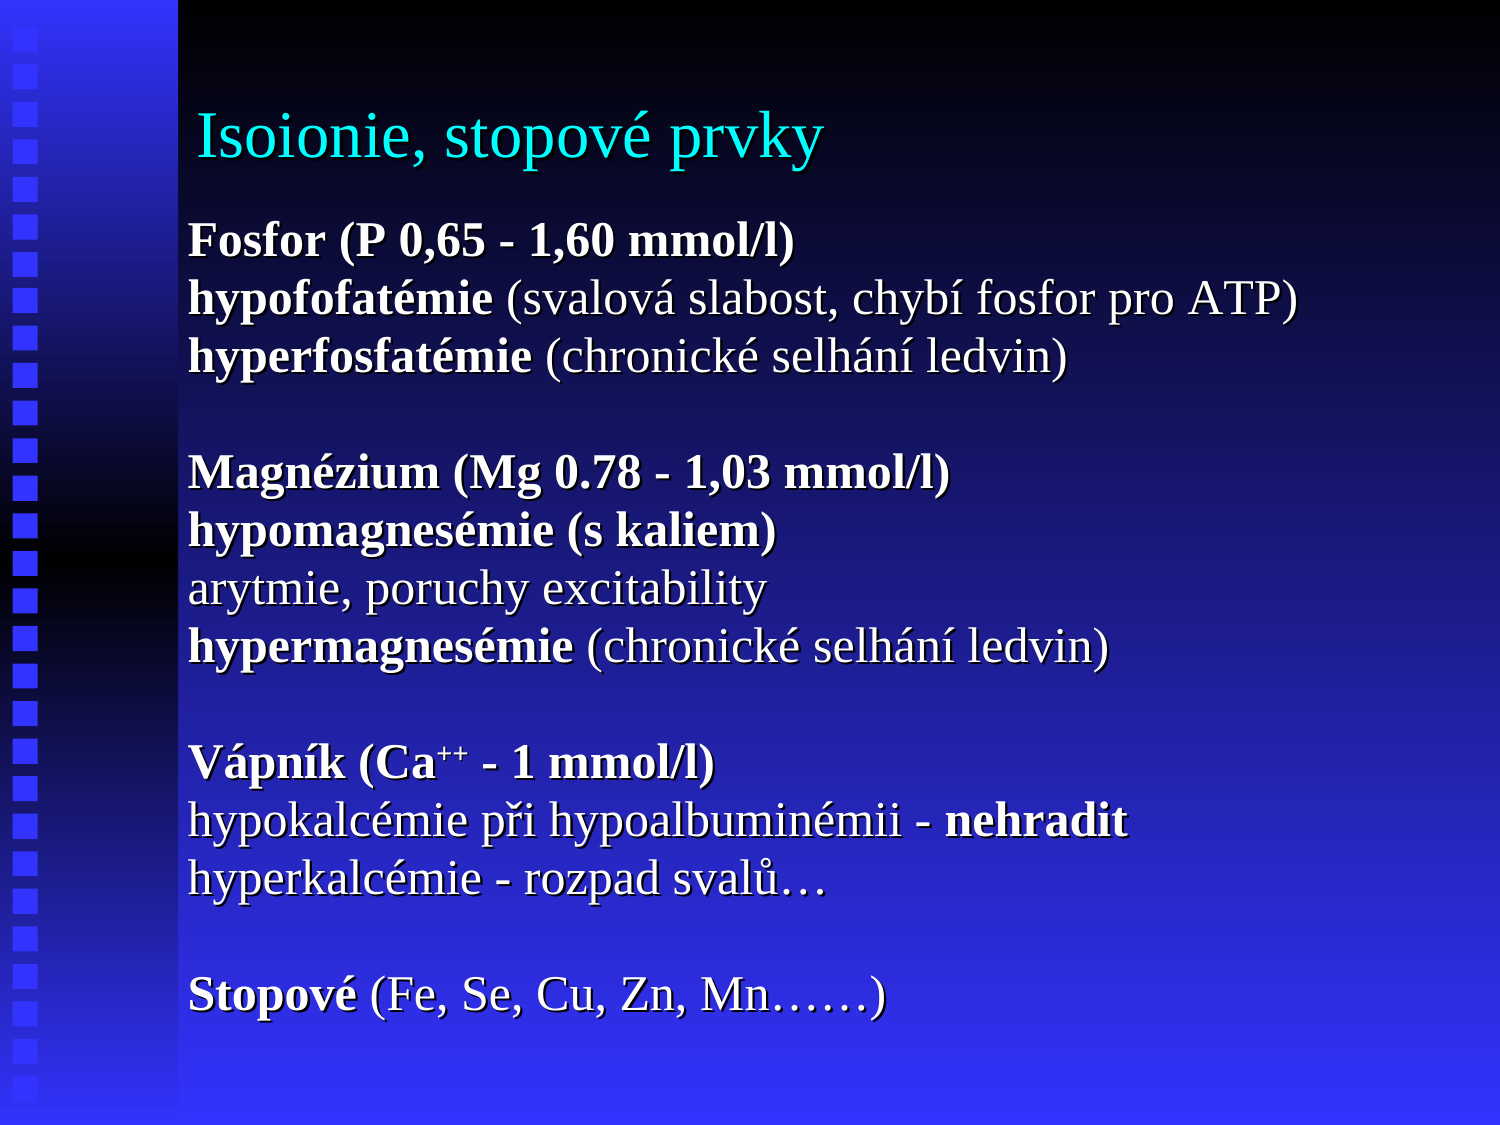

Isoionie, stopové prvky
# Fosfor (P 0,65 - 1,60 mmol/l)
hypofofatémie (svalová slabost, chybí fosfor pro ATP)
hyperfosfatémie (chronické selhání ledvin)
Magnézium (Mg 0.78 - 1,03 mmol/l)
hypomagnesémie (s kaliem)
arytmie, poruchy excitability
hypermagnesémie (chronické selhání ledvin)
Vápník (Ca++ - 1 mmol/l)
hypokalcémie při hypoalbuminémii - nehradit
hyperkalcémie - rozpad svalů…
Stopové (Fe, Se, Cu, Zn, Mn……)